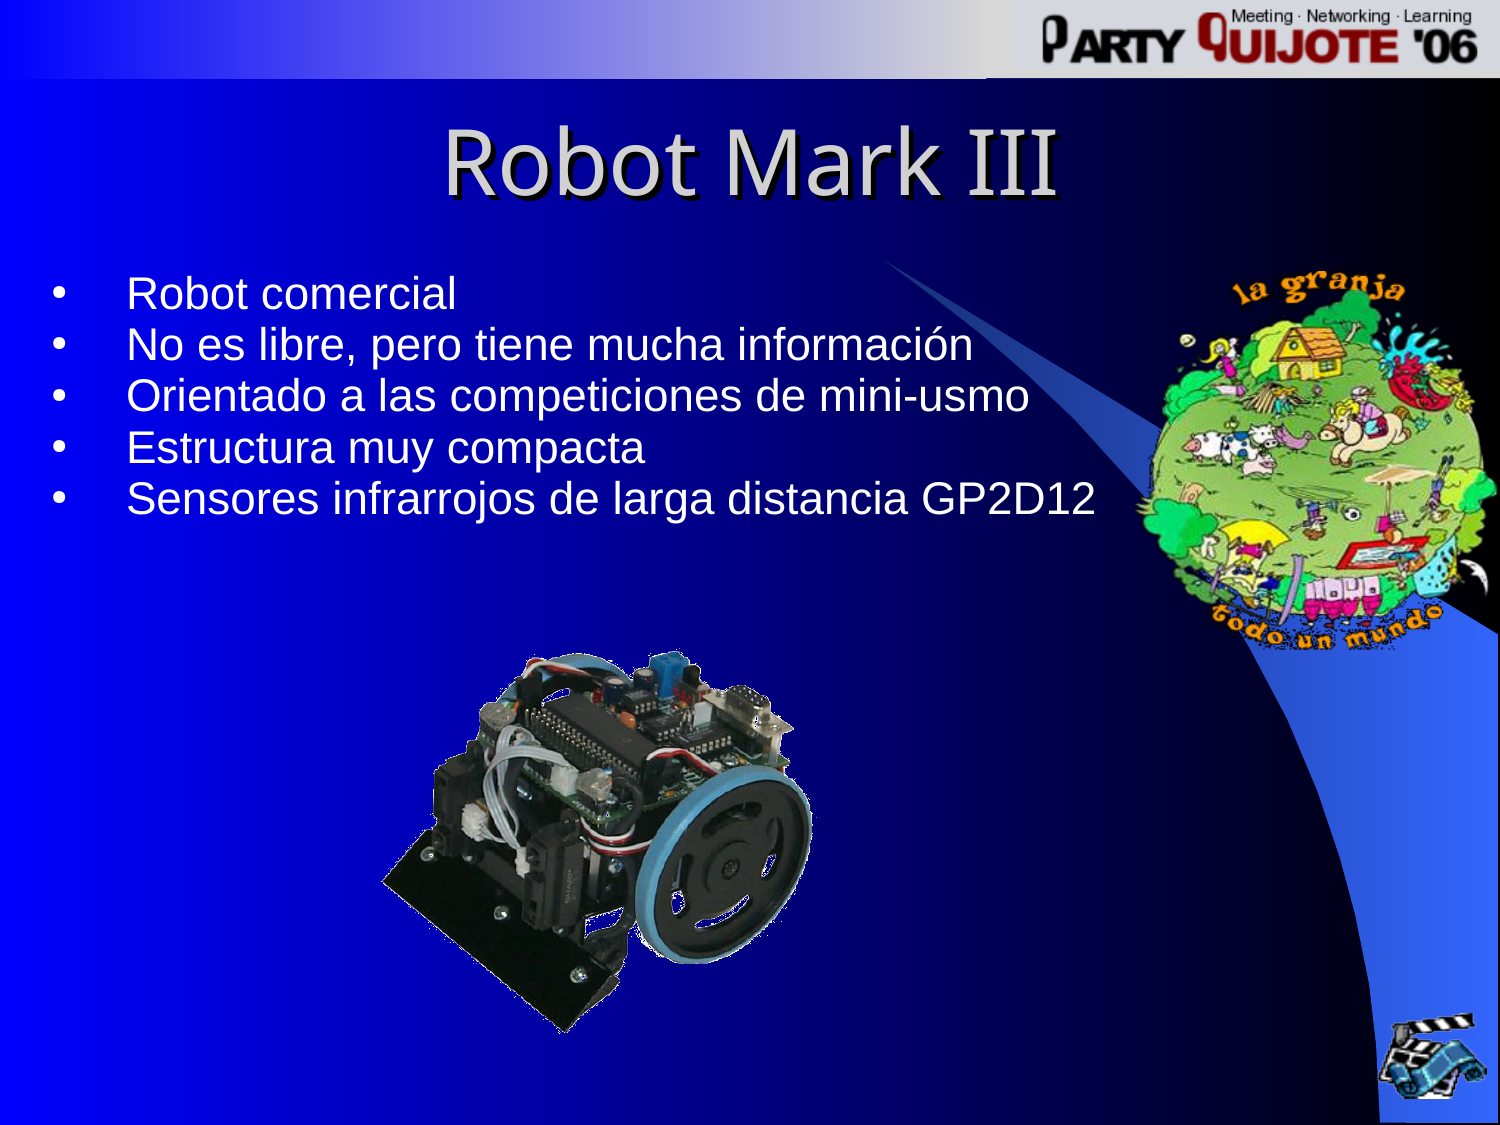

# Robot Mark III
Robot comercial
No es libre, pero tiene mucha información
Orientado a las competiciones de mini-usmo
Estructura muy compacta
Sensores infrarrojos de larga distancia GP2D12